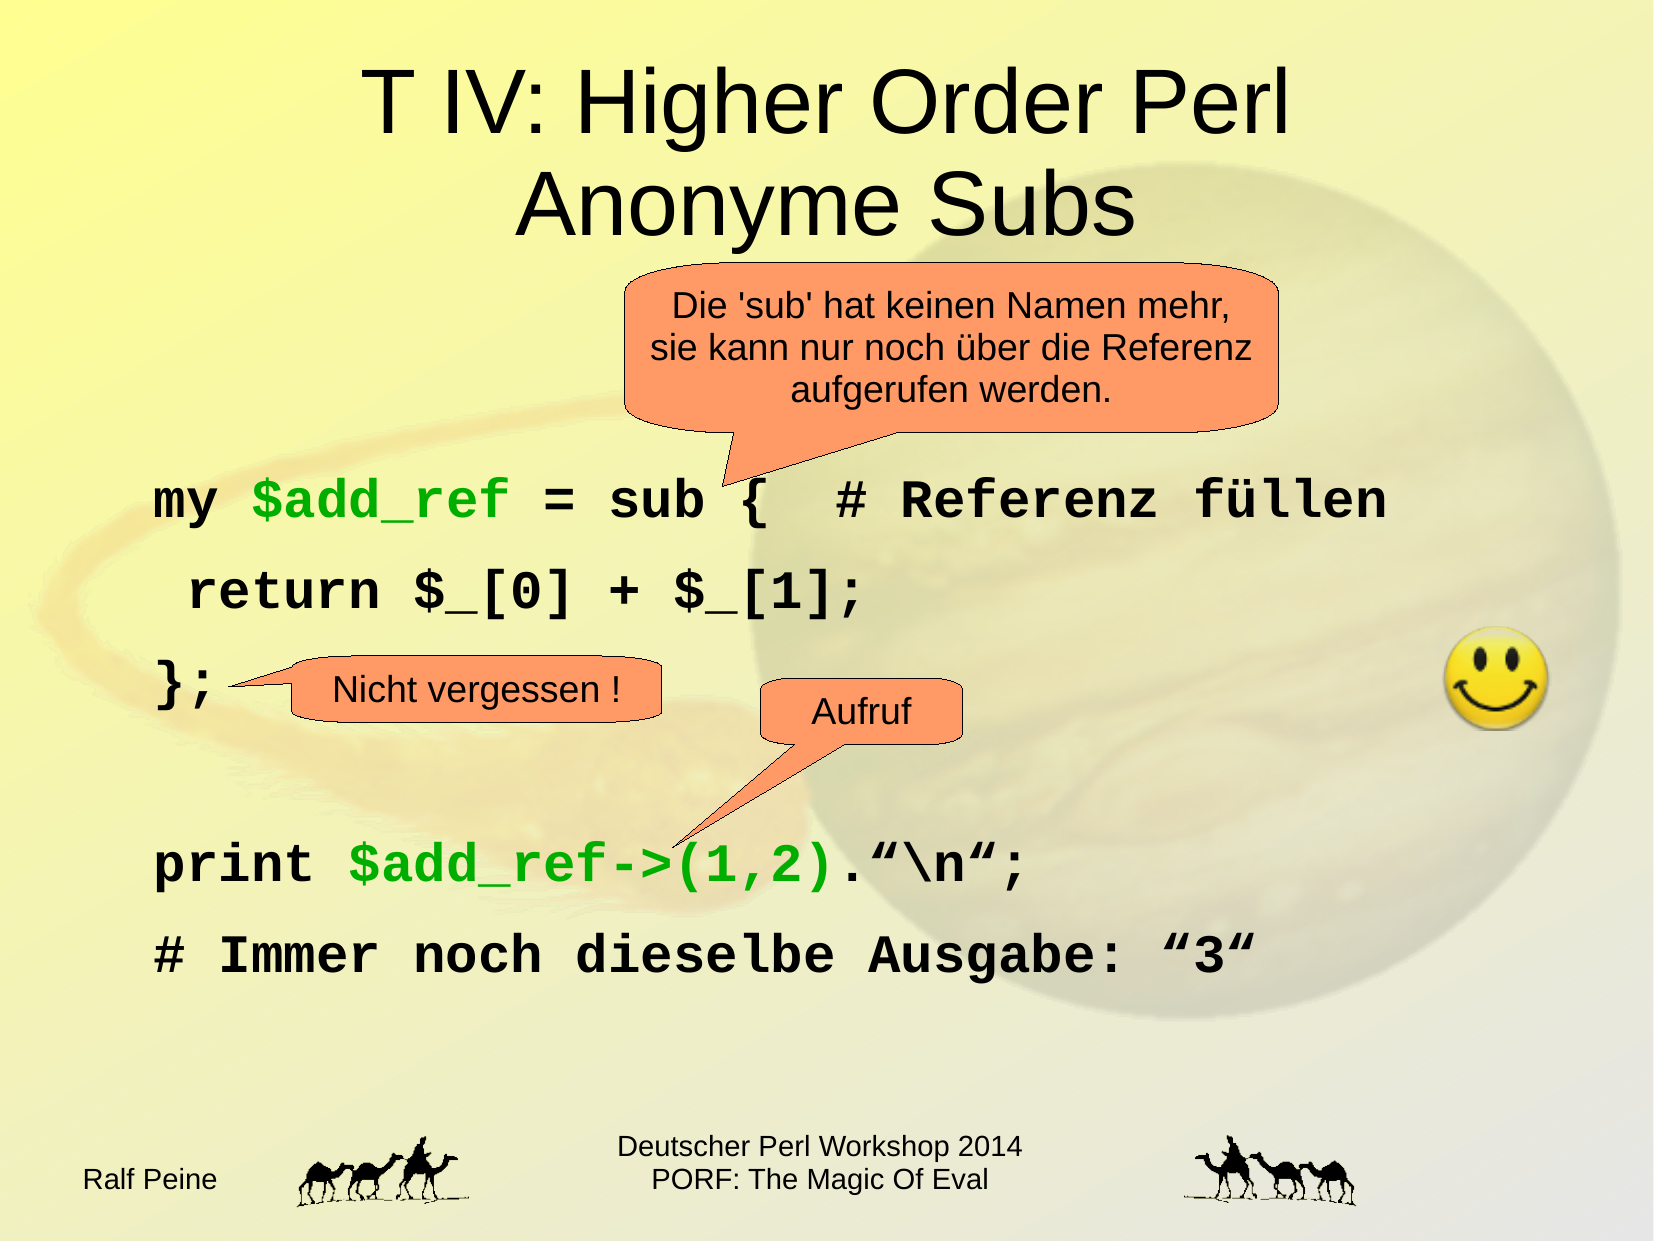

# T IV: Higher Order Perl Anonyme Subs
Die 'sub' hat keinen Namen mehr,
sie kann nur noch über die Referenz
aufgerufen werden.
my $add_ref = sub { # Referenz füllen
 return $_[0] + $_[1];
};
print $add_ref->(1,2).“\n“;
# Immer noch dieselbe Ausgabe: “3“
Nicht vergessen !
Aufruf